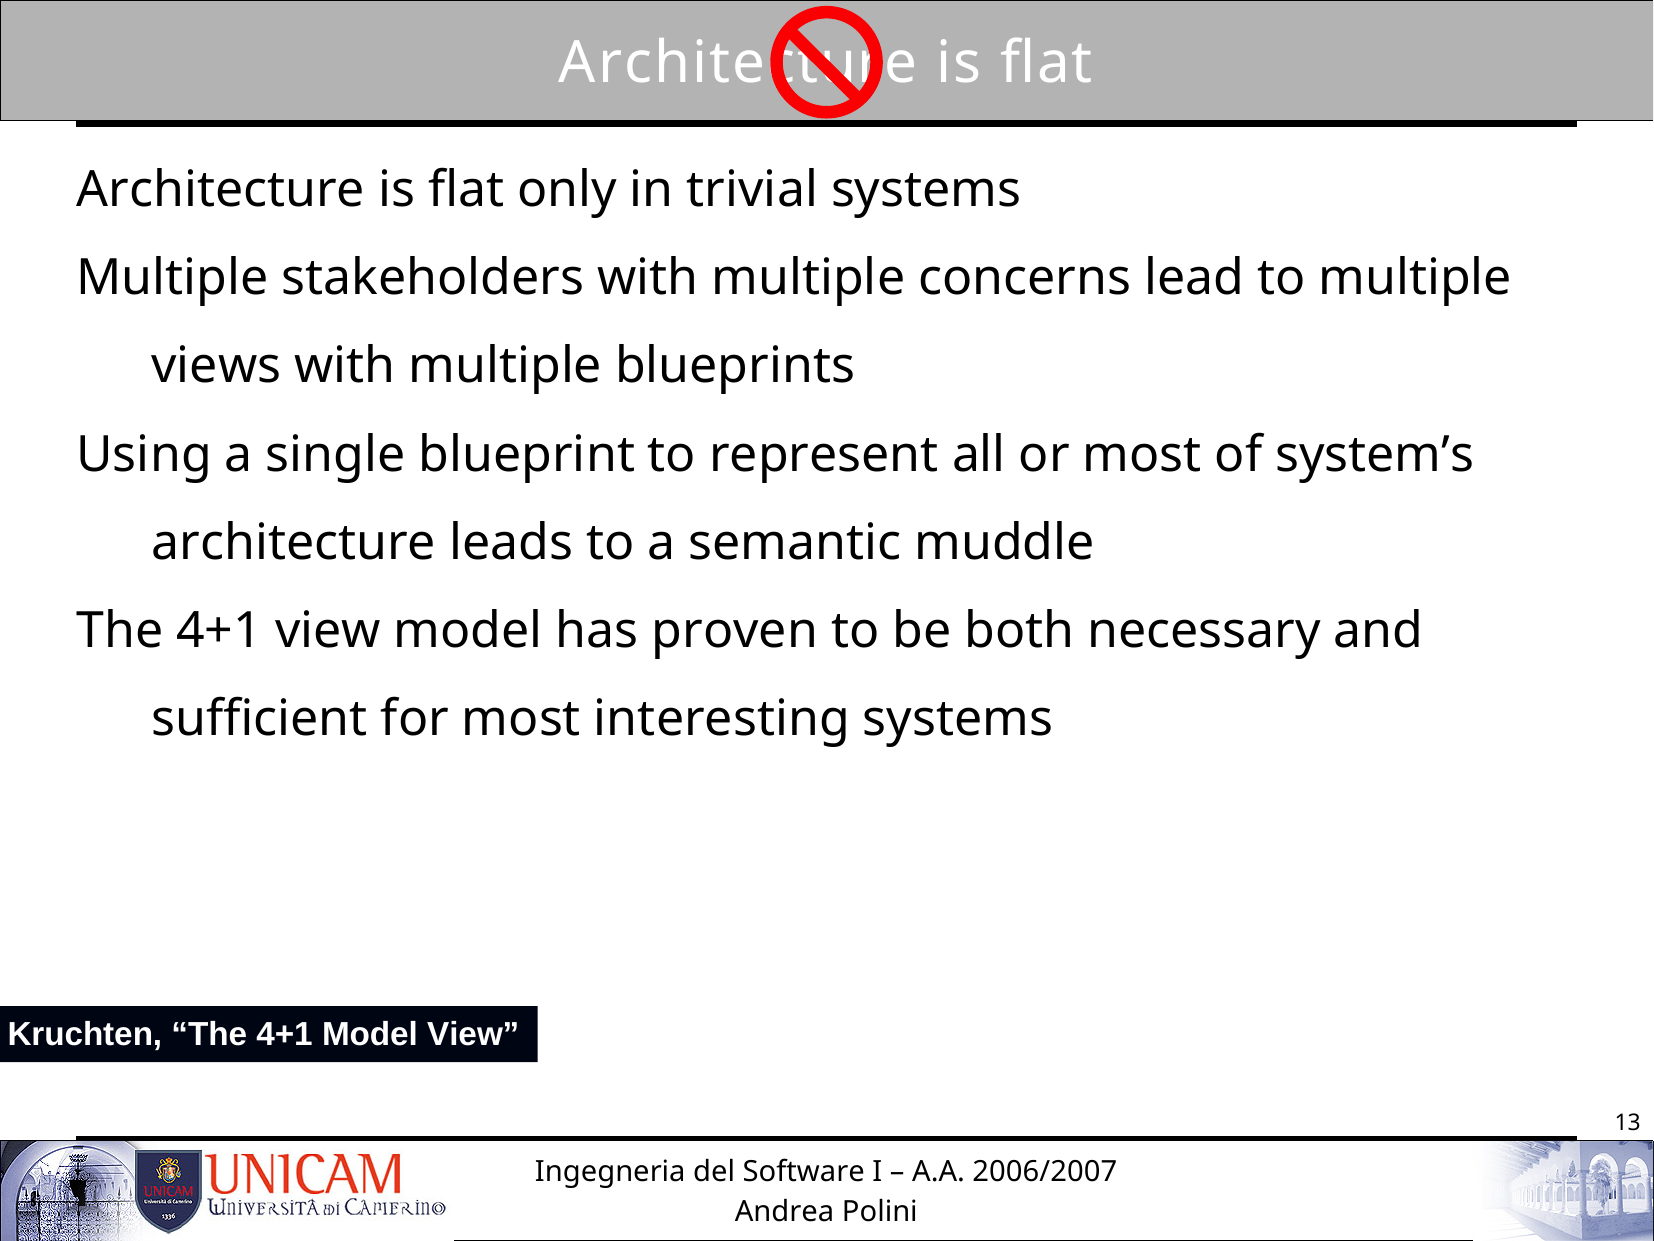

# Architecture is flat
Architecture is flat only in trivial systems
Multiple stakeholders with multiple concerns lead to multiple views with multiple blueprints
Using a single blueprint to represent all or most of system’s architecture leads to a semantic muddle
The 4+1 view model has proven to be both necessary and sufficient for most interesting systems
Kruchten, “The 4+1 Model View”
13